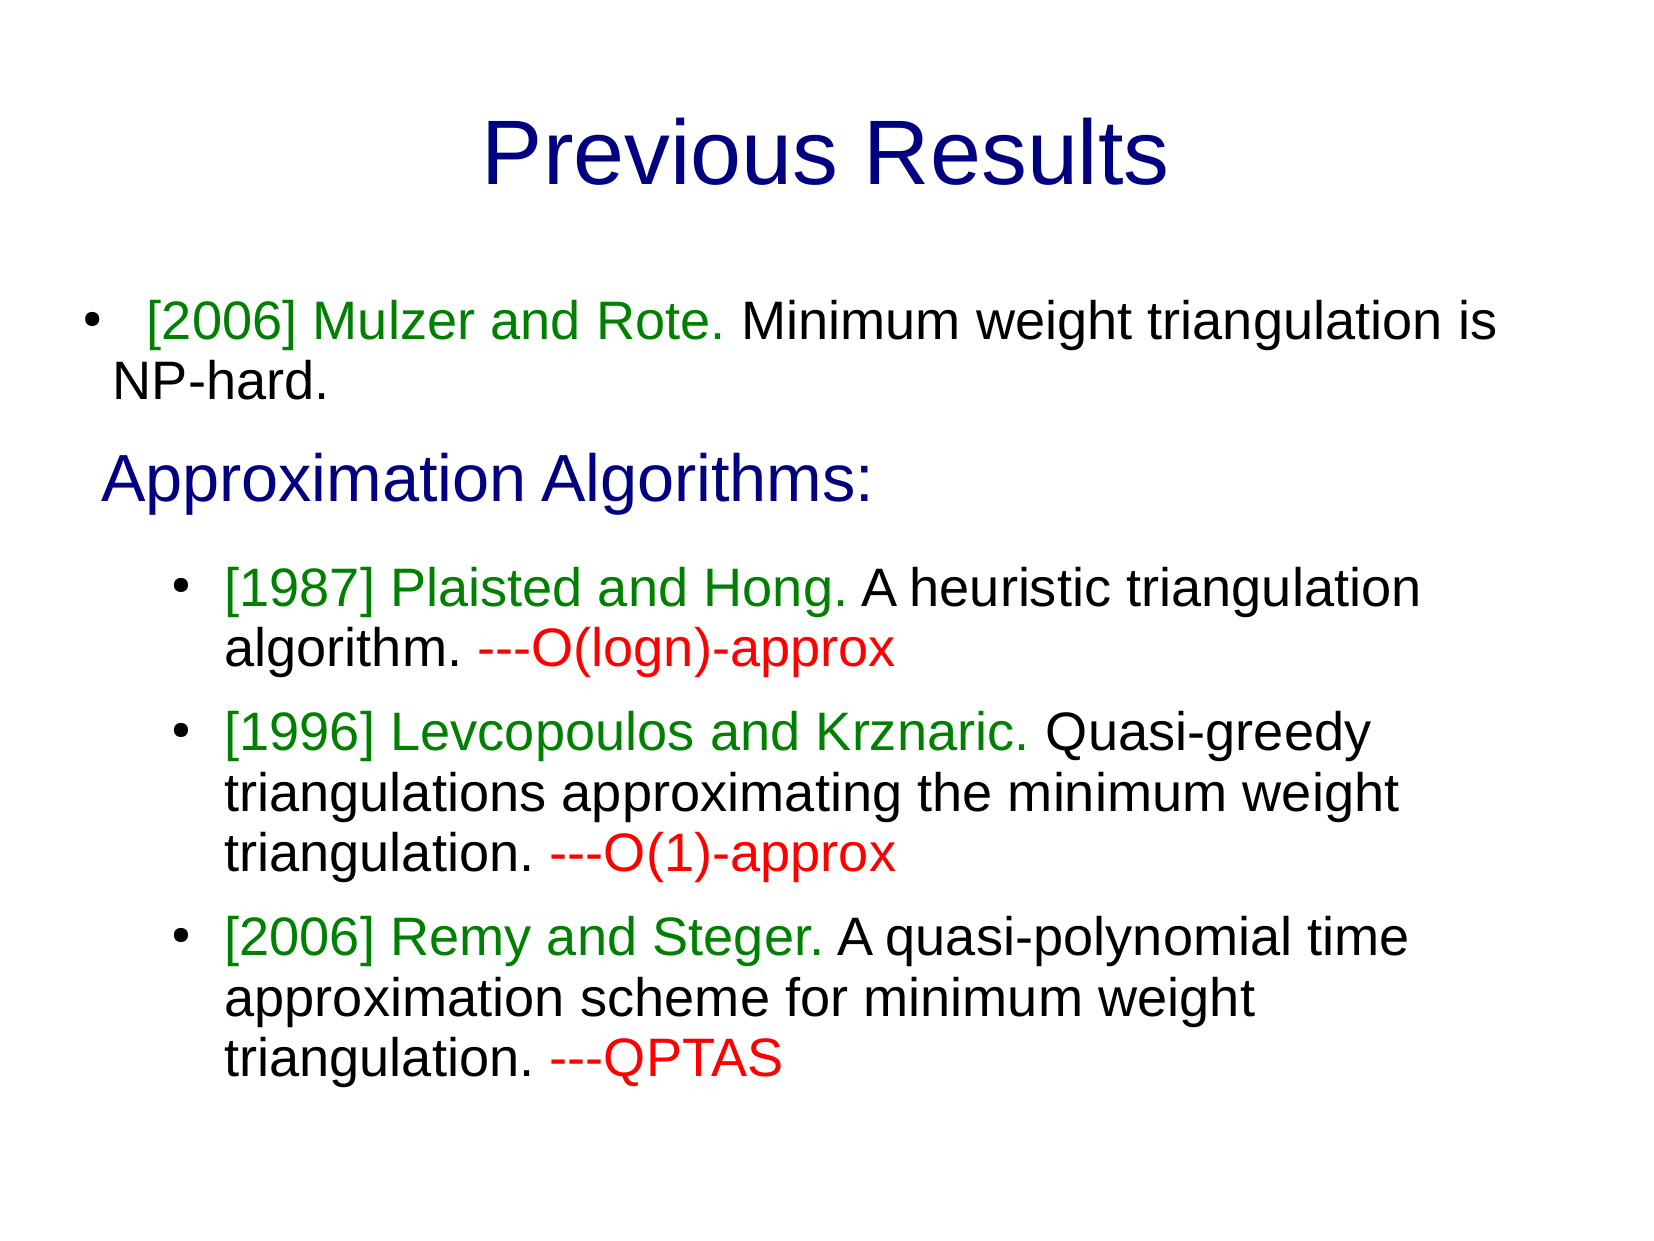

# Previous Results
 [2006] Mulzer and Rote. Minimum weight triangulation is NP-hard.
 Approximation Algorithms:
[1987] Plaisted and Hong. A heuristic triangulation algorithm. ---O(logn)-approx
[1996] Levcopoulos and Krznaric. Quasi-greedy triangulations approximating the minimum weight triangulation. ---O(1)-approx
[2006] Remy and Steger. A quasi-polynomial time approximation scheme for minimum weight triangulation. ---QPTAS